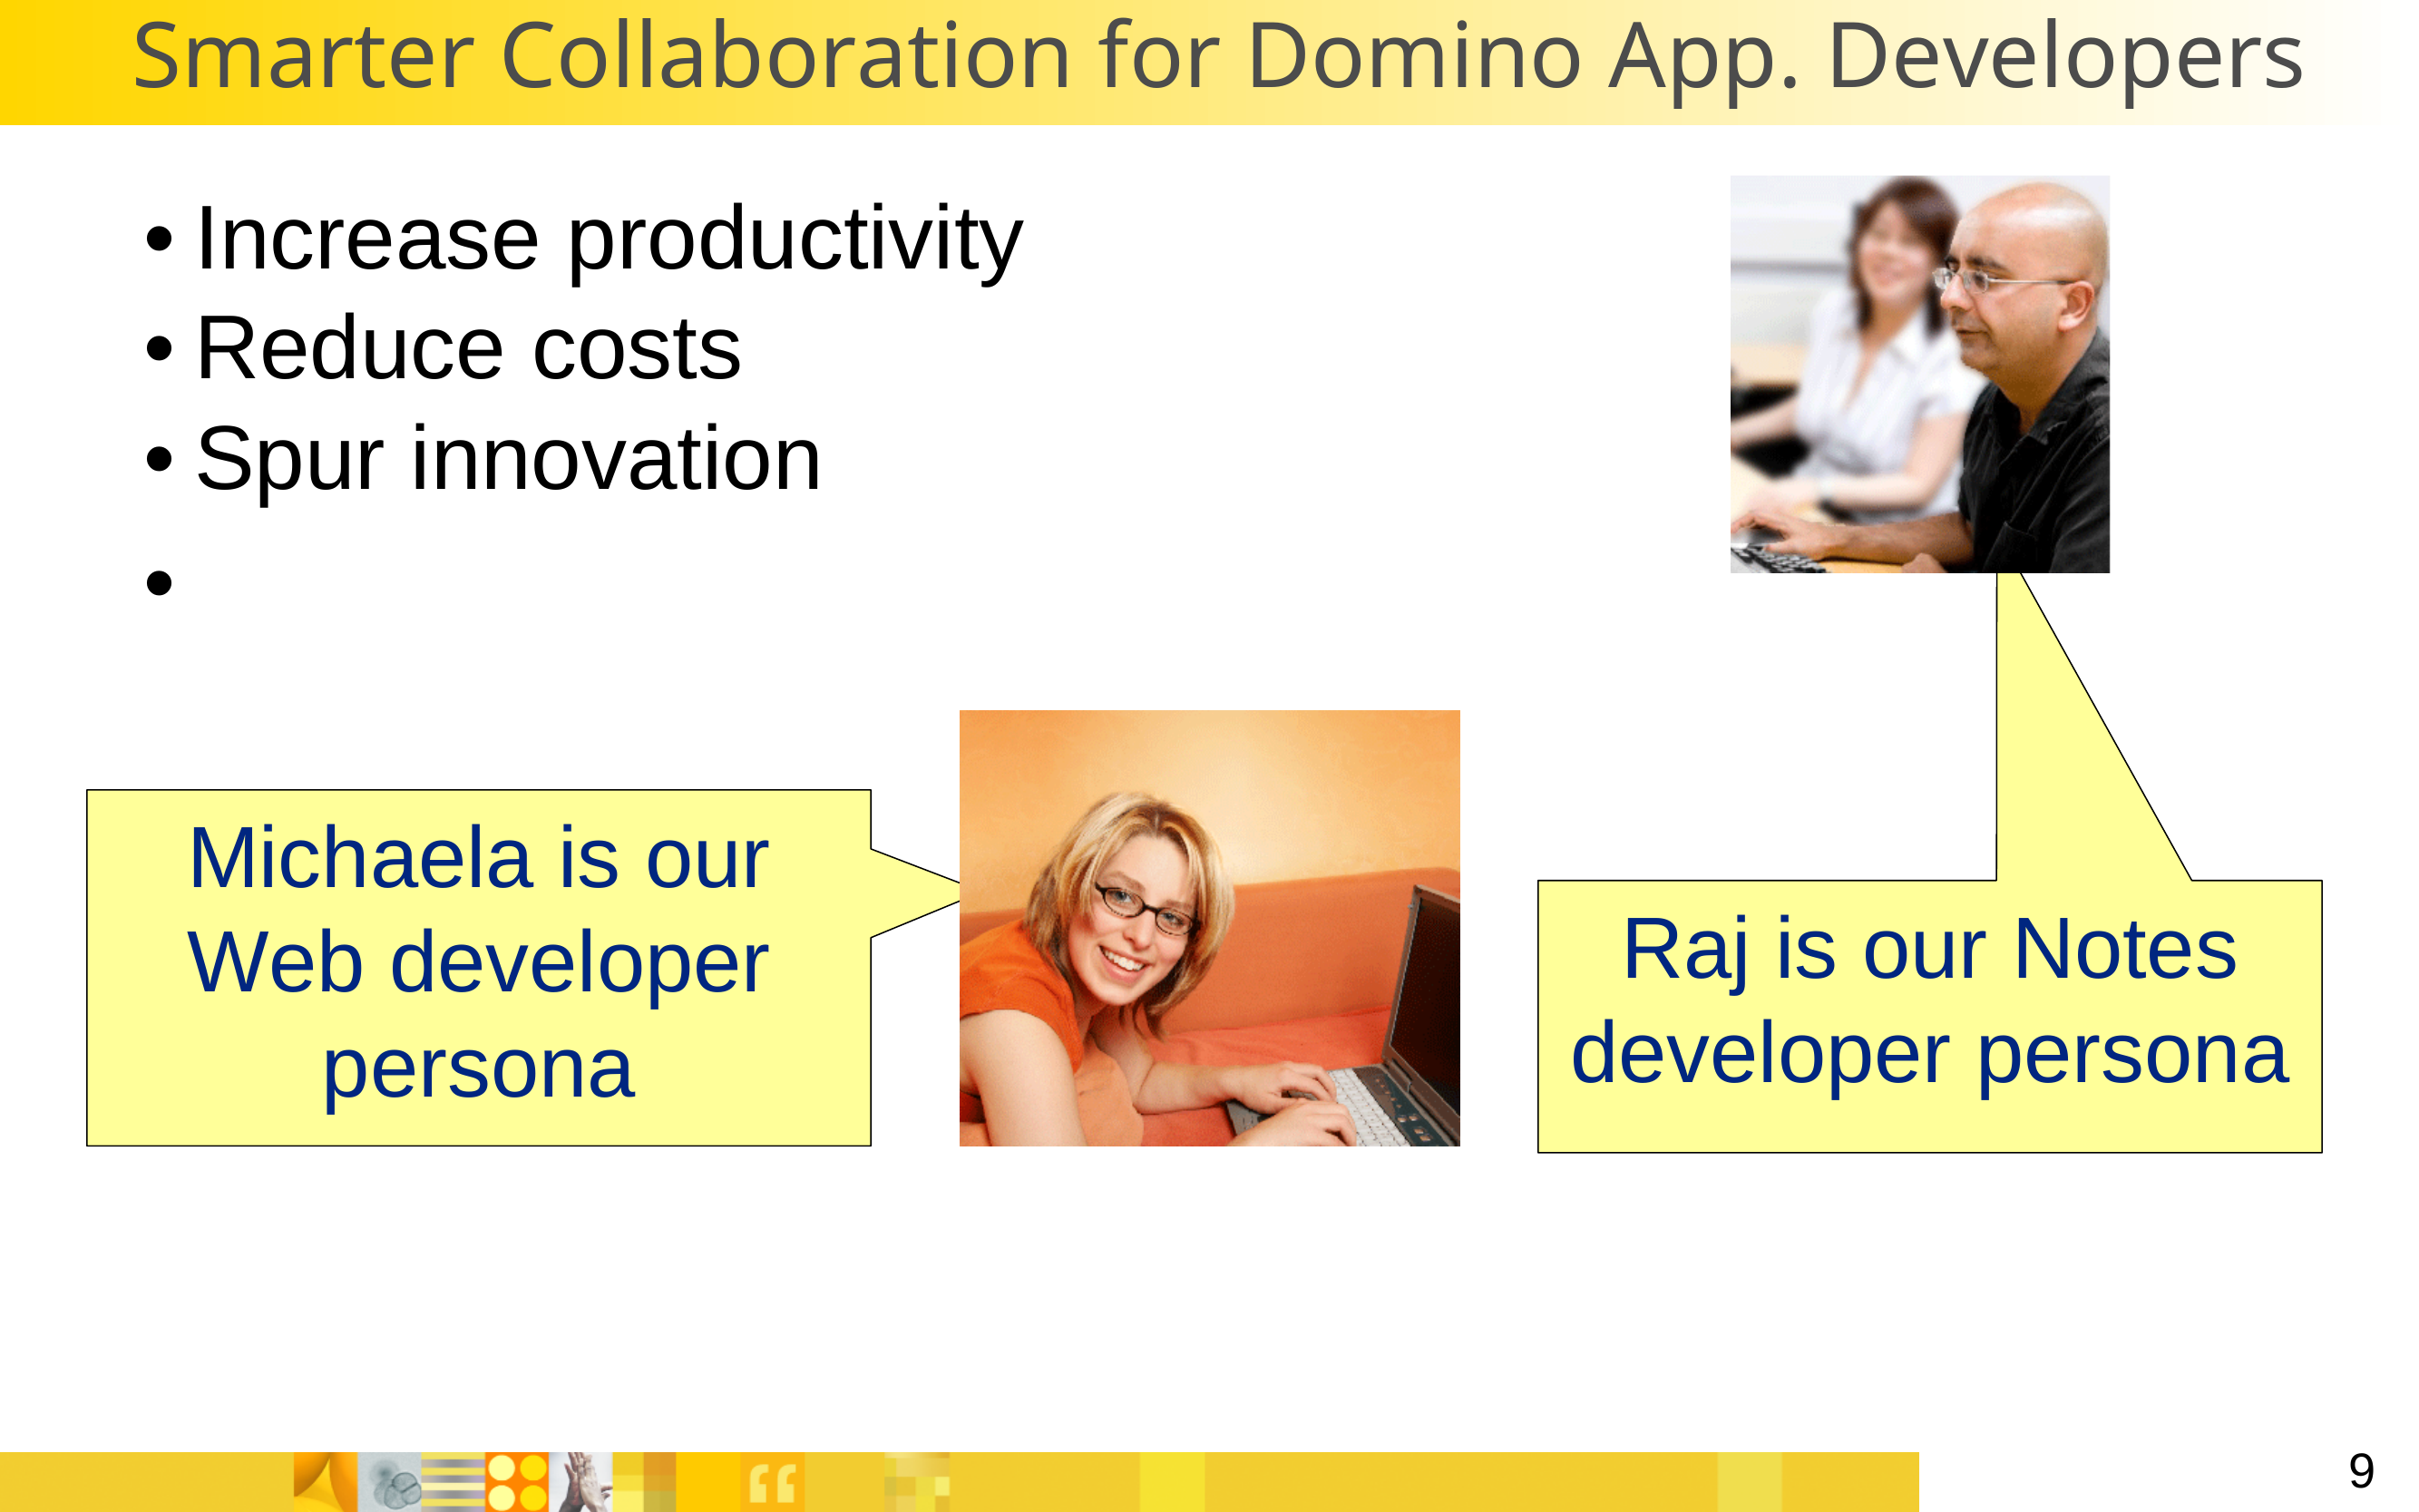

# Smarter Collaboration for Domino App. Developers
Increase productivity
Reduce costs
Spur innovation
Michaela is our Web developer persona
Raj is our Notes developer persona